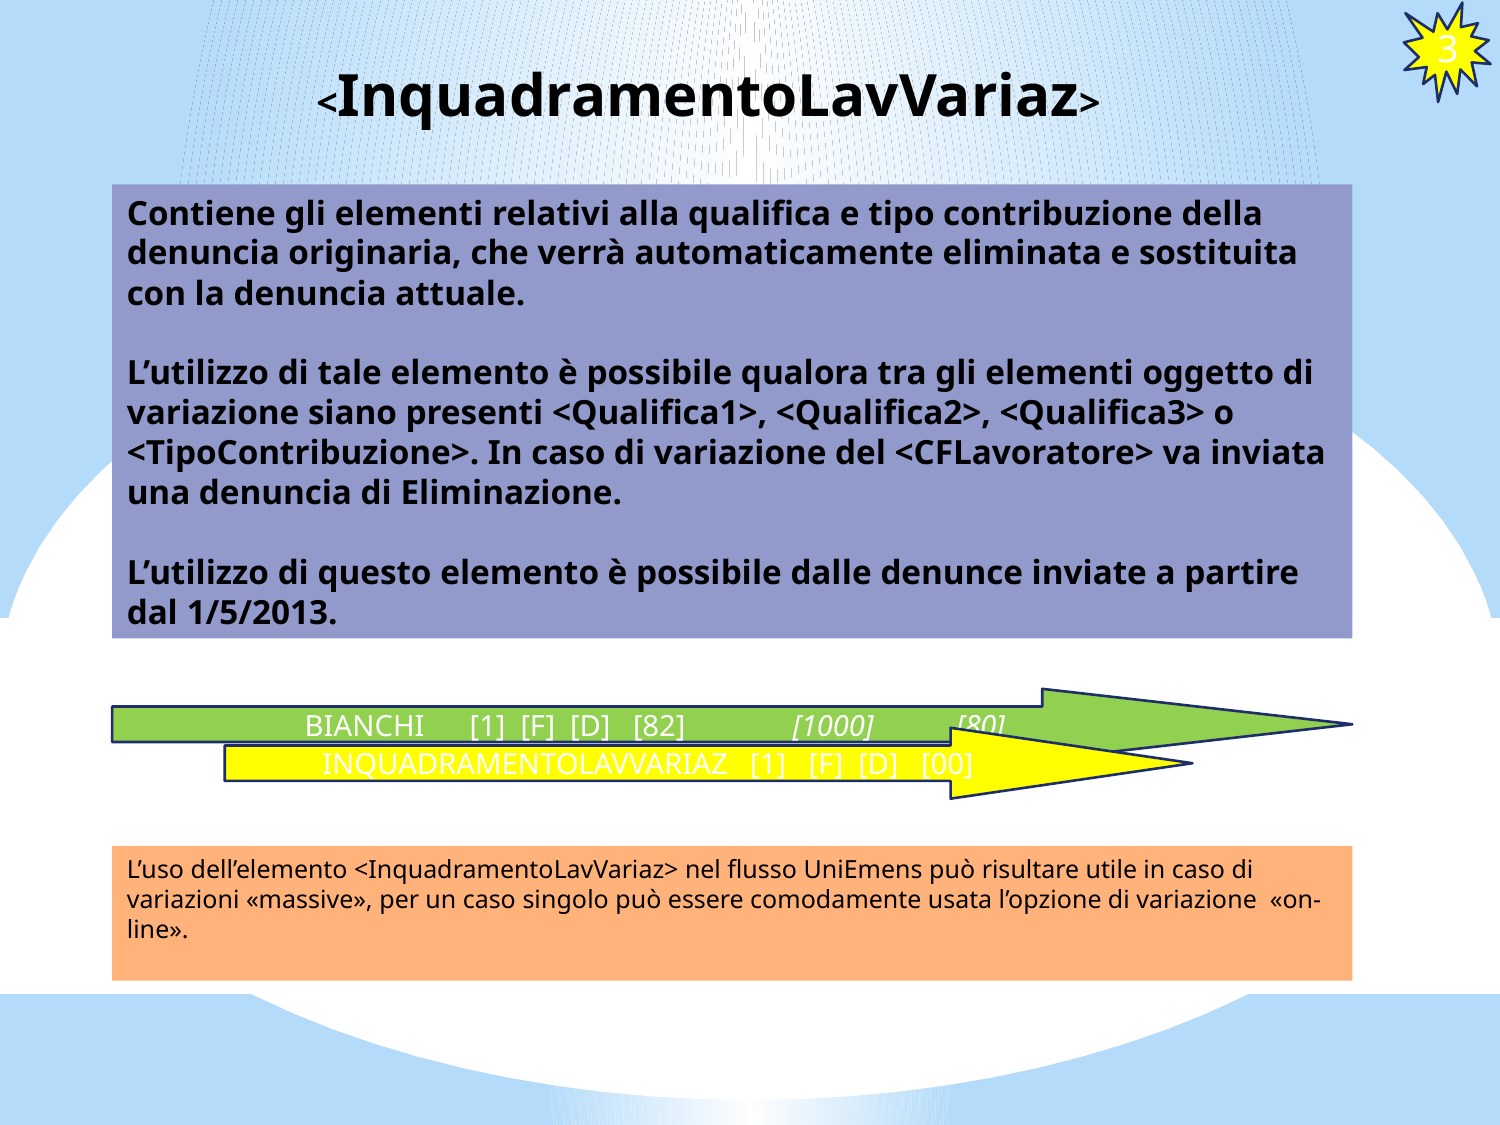

3
<InquadramentoLavVariaz>
Contiene gli elementi relativi alla qualifica e tipo contribuzione della denuncia originaria, che verrà automaticamente eliminata e sostituita con la denuncia attuale.
L’utilizzo di tale elemento è possibile qualora tra gli elementi oggetto di
variazione siano presenti <Qualifica1>, <Qualifica2>, <Qualifica3> o
<TipoContribuzione>. In caso di variazione del <CFLavoratore> va inviata una denuncia di Eliminazione.
L’utilizzo di questo elemento è possibile dalle denunce inviate a partire dal 1/5/2013.
BIANCHI [1] [F] [D] [82] 	 [1000] [80]
INQUADRAMENTOLAVVARIAZ [1] [F] [D] [00]
L’uso dell’elemento <InquadramentoLavVariaz> nel flusso UniEmens può risultare utile in caso di variazioni «massive», per un caso singolo può essere comodamente usata l’opzione di variazione «on-line».